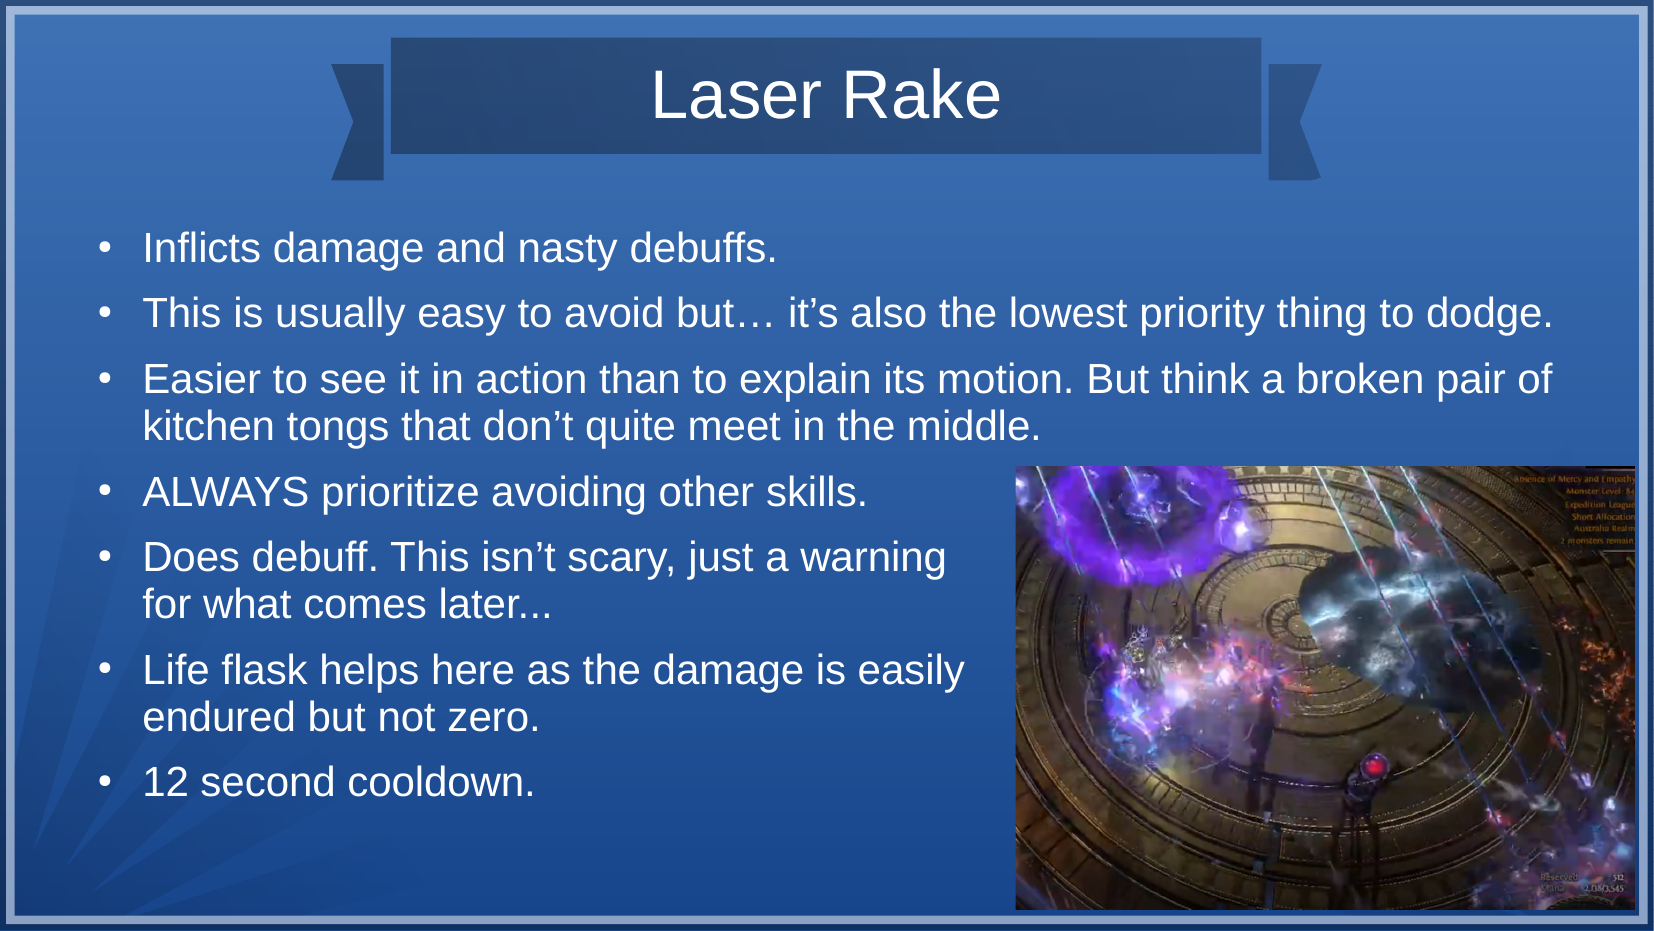

# Laser Rake
Inflicts damage and nasty debuffs.
This is usually easy to avoid but… it’s also the lowest priority thing to dodge.
Easier to see it in action than to explain its motion. But think a broken pair of kitchen tongs that don’t quite meet in the middle.
ALWAYS prioritize avoiding other skills.
Does debuff. This isn’t scary, just a warning for what comes later...
Life flask helps here as the damage is easily endured but not zero.
12 second cooldown.